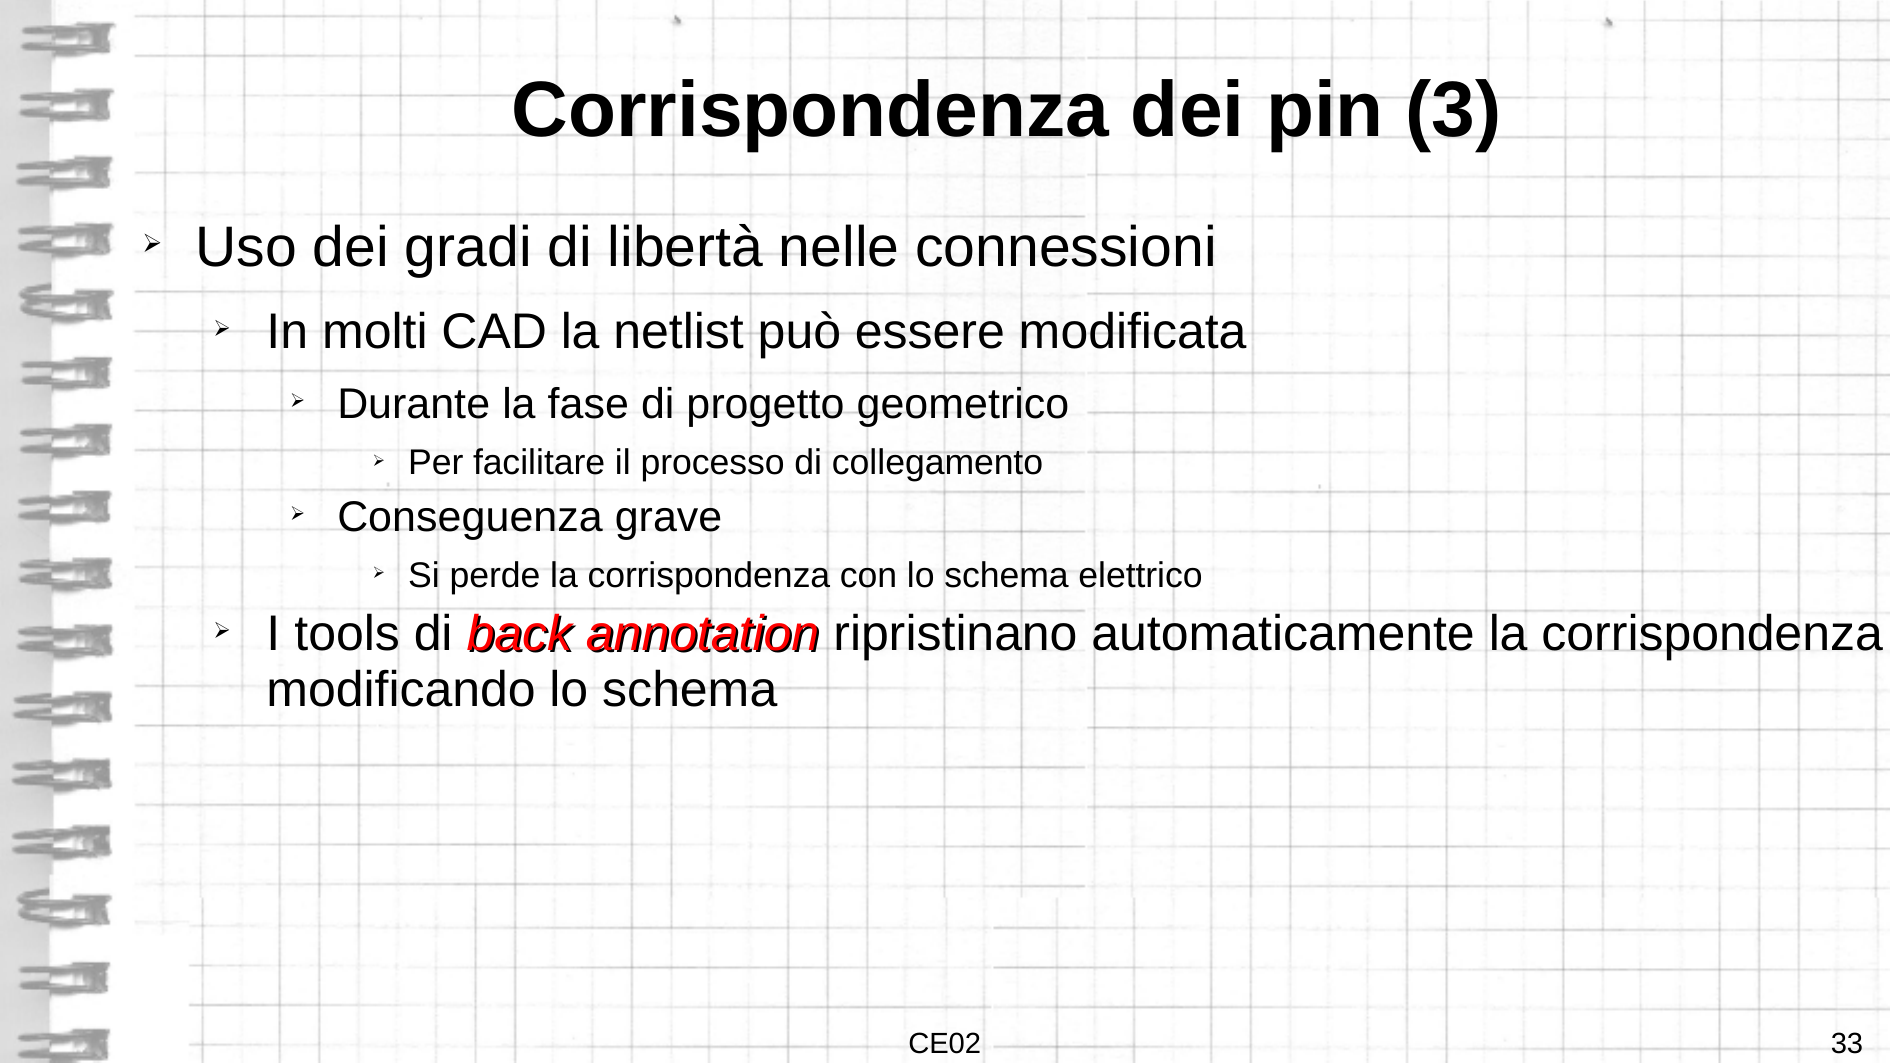

# Corrispondenza dei pin (3)
Uso dei gradi di libertà nelle connessioni
In molti CAD la netlist può essere modificata
Durante la fase di progetto geometrico
Per facilitare il processo di collegamento
Conseguenza grave
Si perde la corrispondenza con lo schema elettrico
I tools di back annotation ripristinano automaticamente la corrispondenza modificando lo schema
CE02
33